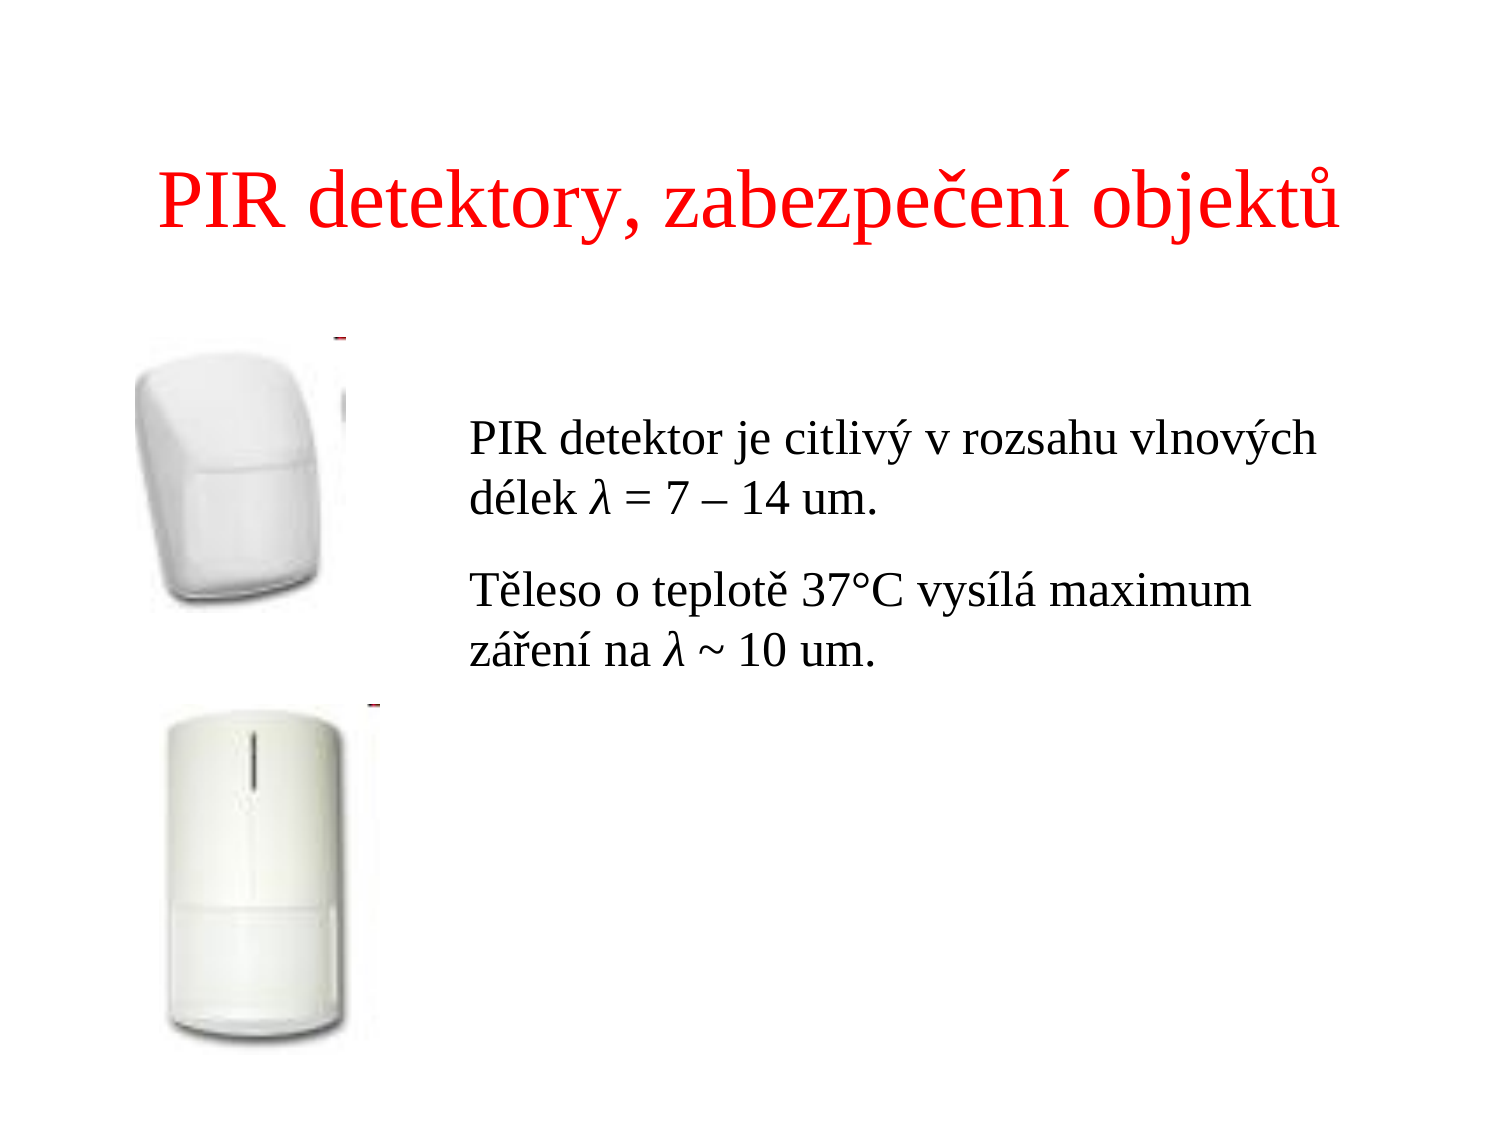

# PIR detektory, zabezpečení objektů
PIR detektor je citlivý v rozsahu vlnových délek λ = 7 – 14 um.
Těleso o teplotě 37°C vysílá maximum záření na λ ~ 10 um.